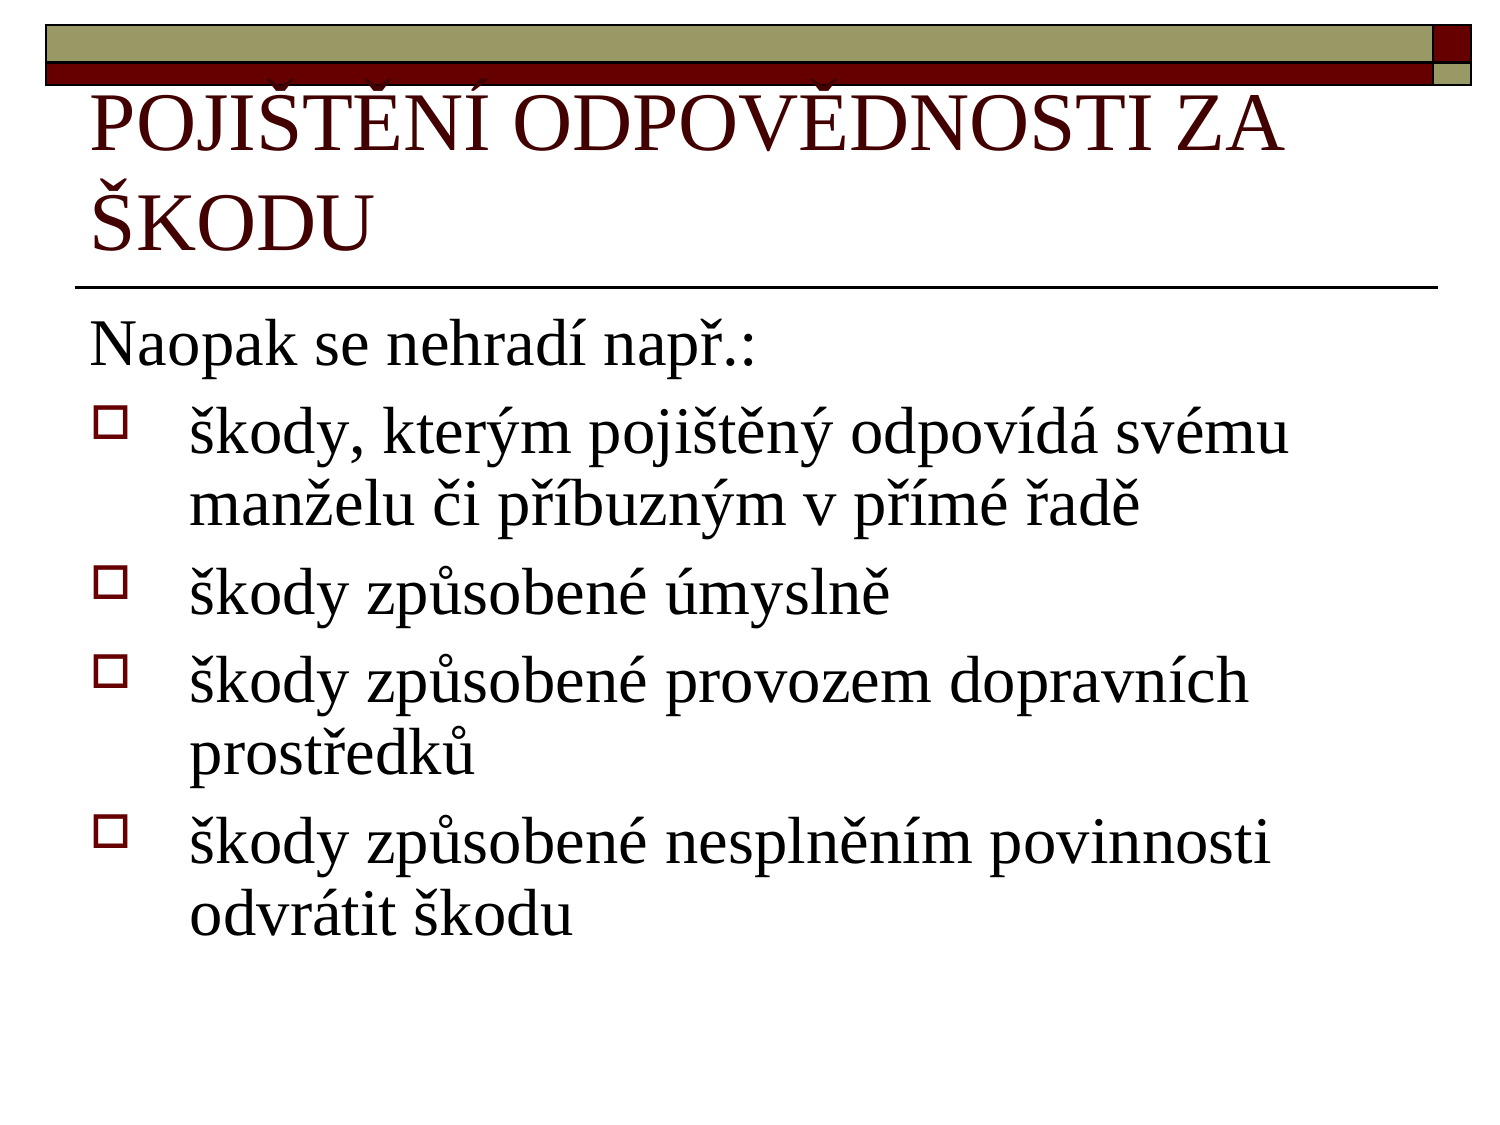

# POJIŠTĚNÍ ODPOVĚDNOSTI ZA ŠKODU
Naopak se nehradí např.:
škody, kterým pojištěný odpovídá svému manželu či příbuzným v přímé řadě
škody způsobené úmyslně
škody způsobené provozem dopravních prostředků
škody způsobené nesplněním povinnosti odvrátit škodu